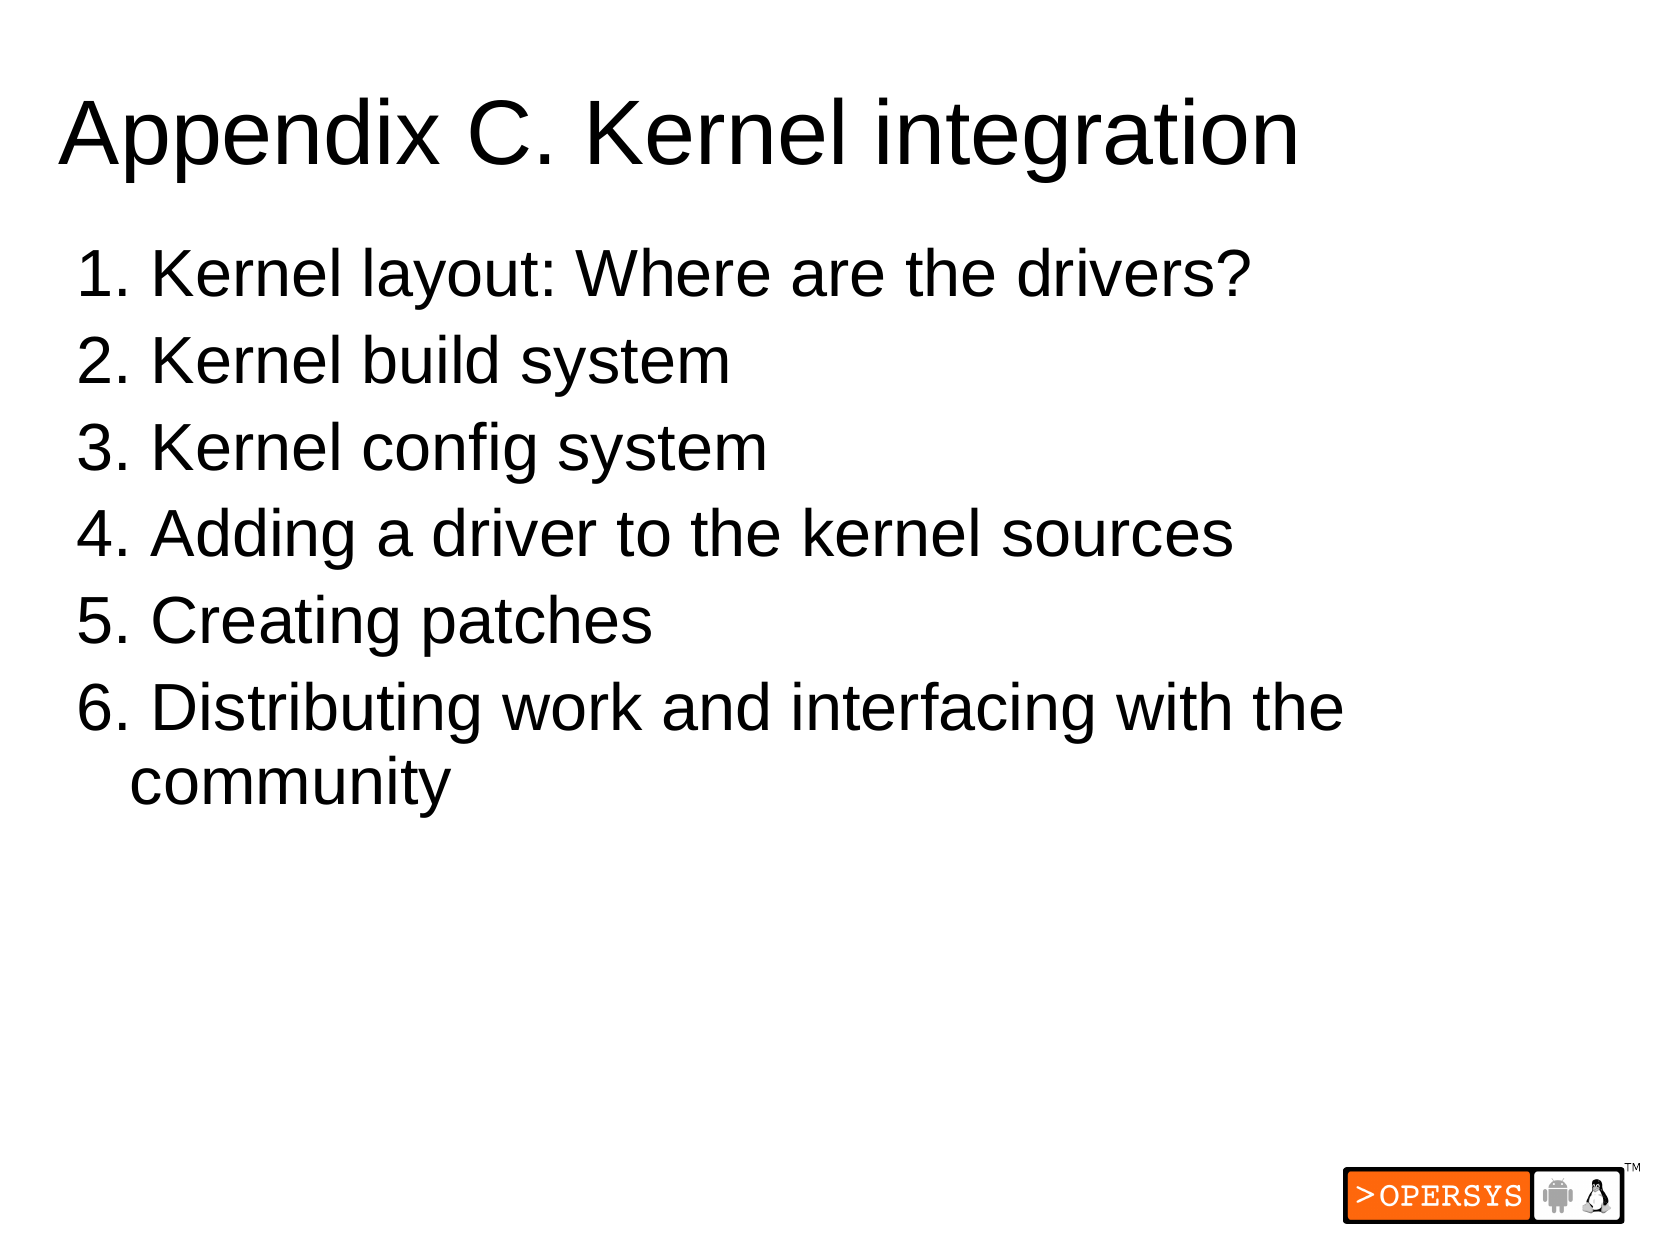

# Appendix C. Kernel integration
 Kernel layout: Where are the drivers?
 Kernel build system
 Kernel config system
 Adding a driver to the kernel sources
 Creating patches
 Distributing work and interfacing with the community